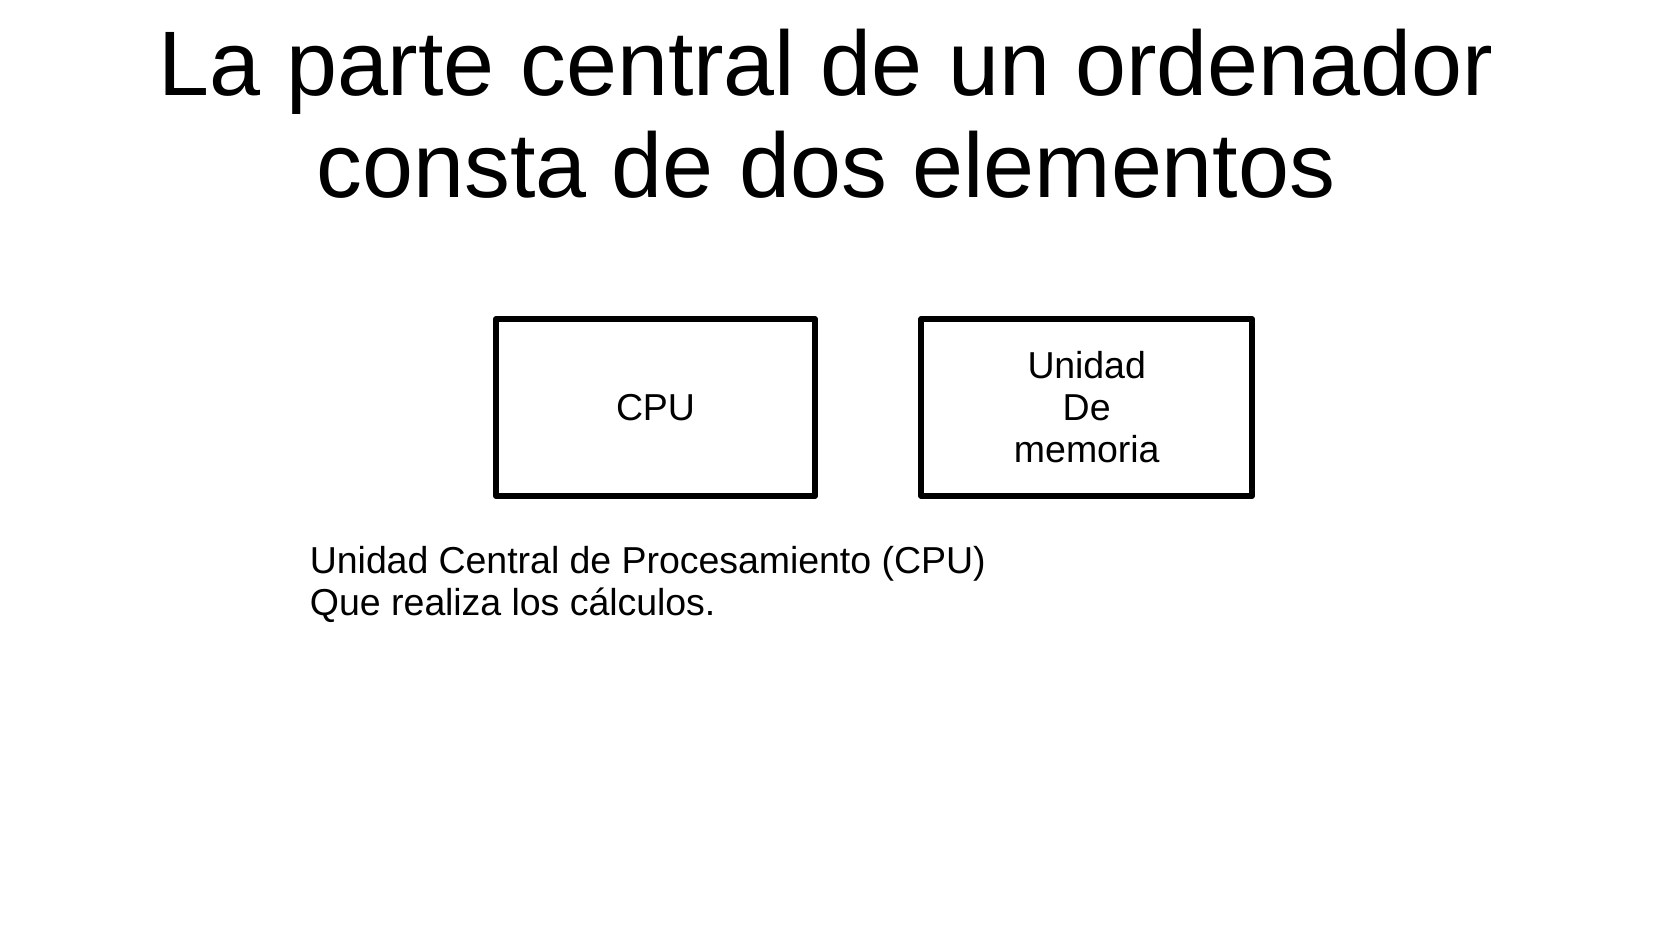

# La parte central de un ordenador consta de dos elementos
CPU
Unidad
De
memoria
Unidad Central de Procesamiento (CPU)
Que realiza los cálculos.